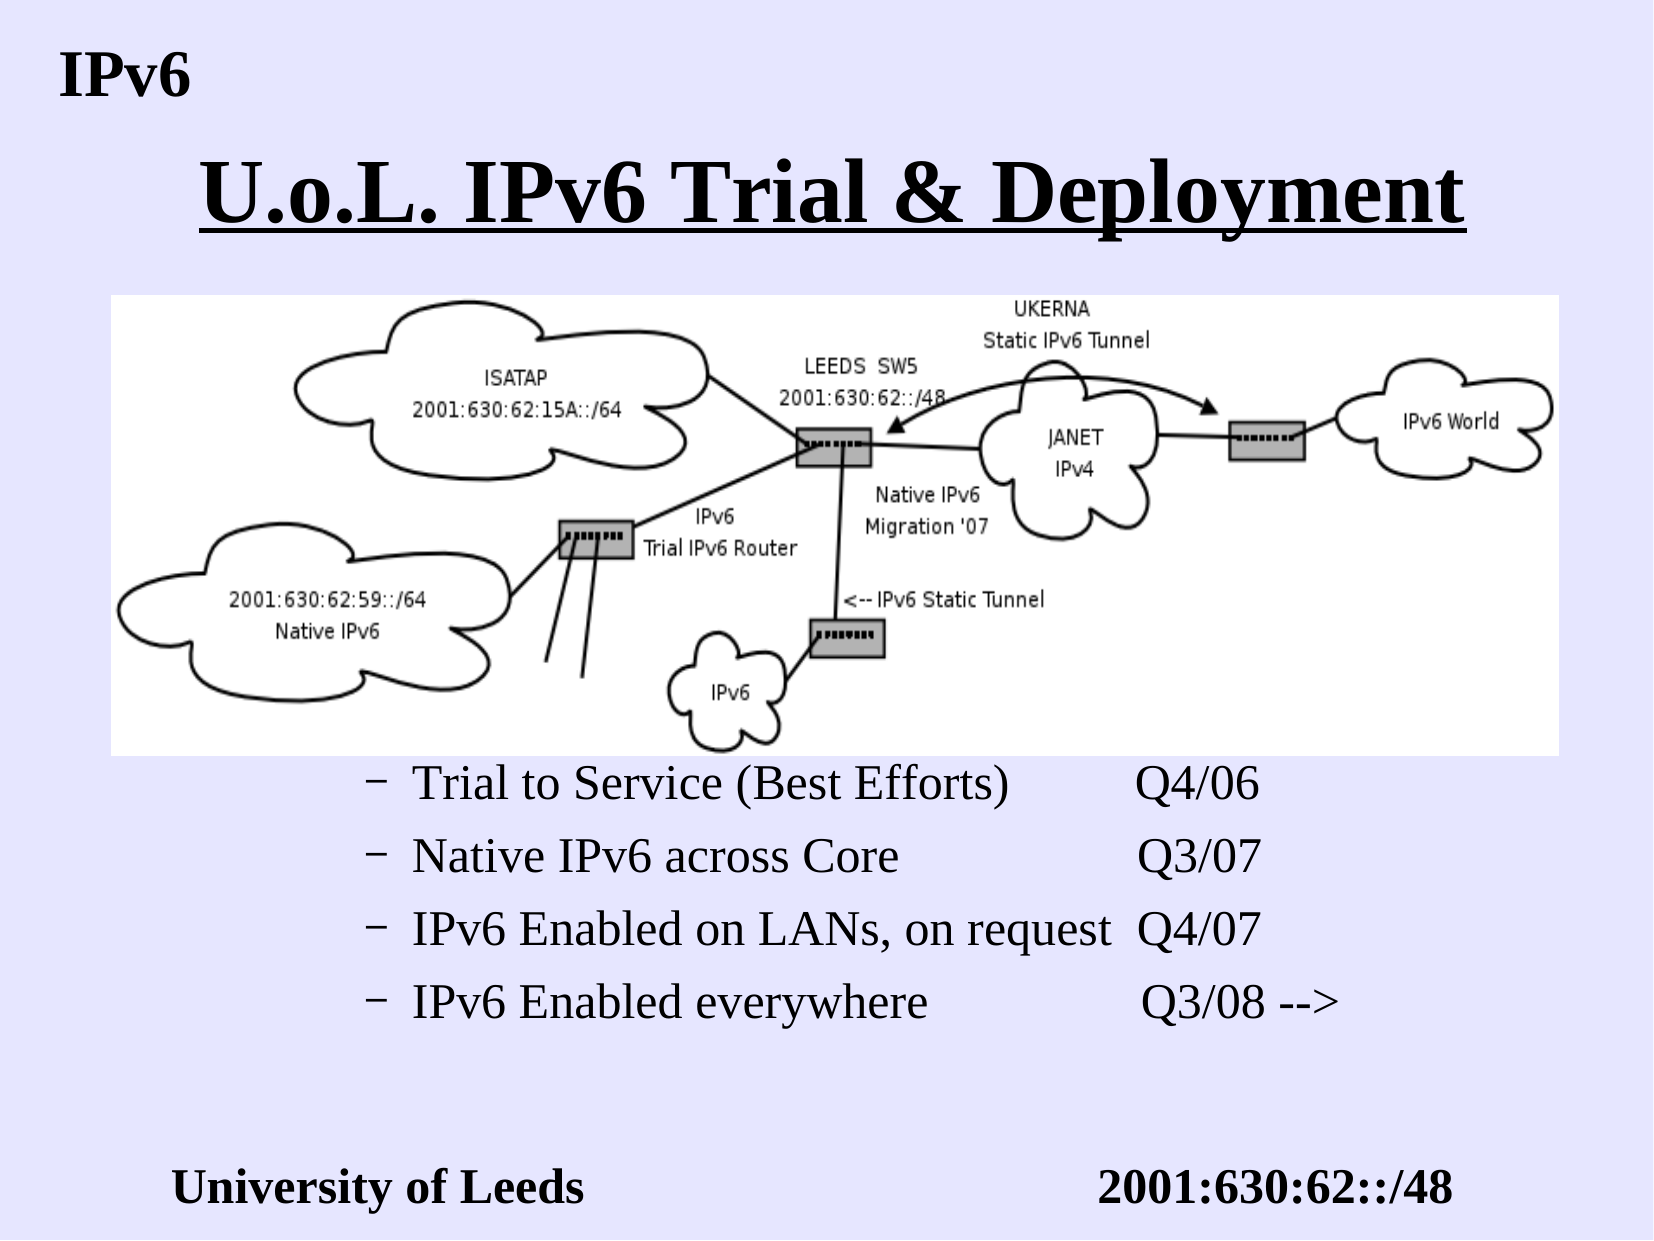

# U.o.L. IPv6 Trial & Deployment
 Trial to Service (Best Efforts) Q4/06
 Native IPv6 across Core Q3/07
 IPv6 Enabled on LANs, on request Q4/07
 IPv6 Enabled everywhere Q3/08 -->